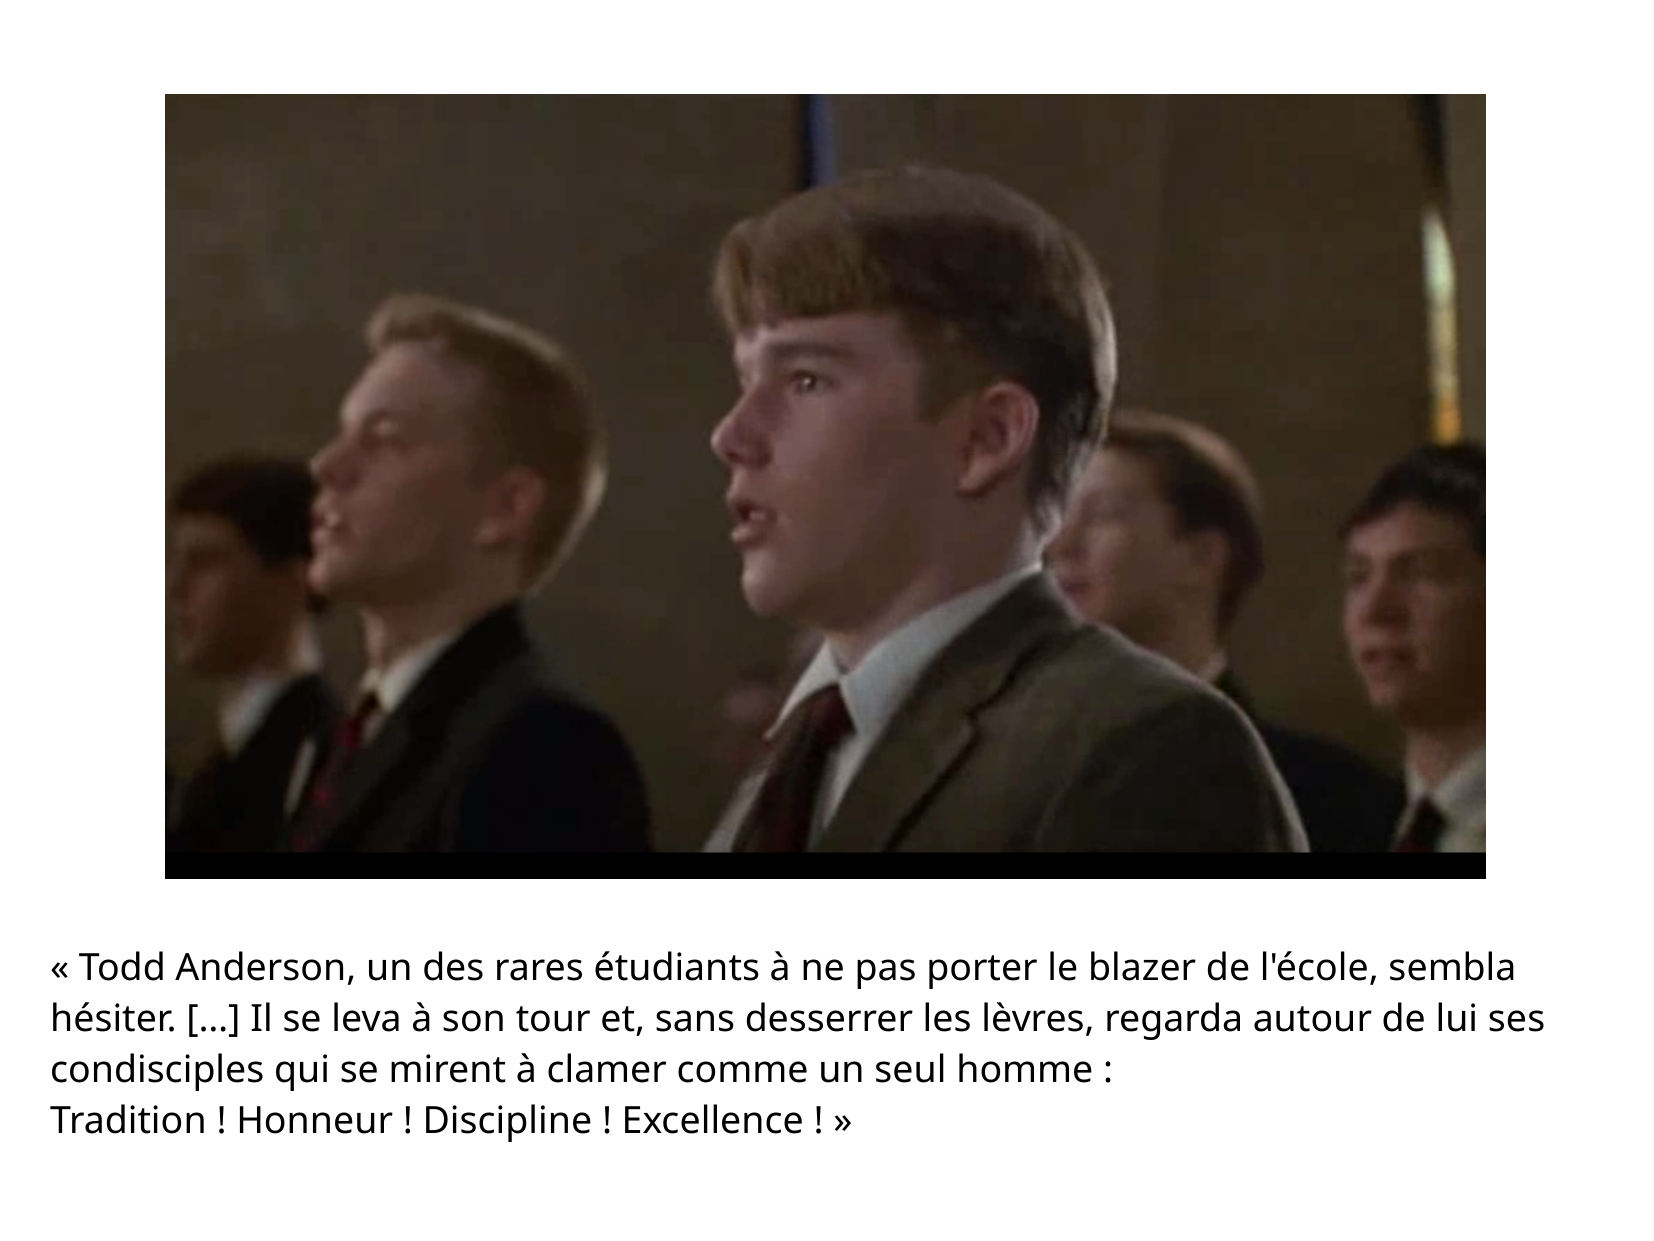

« Todd Anderson, un des rares étudiants à ne pas porter le blazer de l'école, sembla hésiter. […] Il se leva à son tour et, sans desserrer les lèvres, regarda autour de lui ses condisciples qui se mirent à clamer comme un seul homme :
Tradition ! Honneur ! Discipline ! Excellence ! »